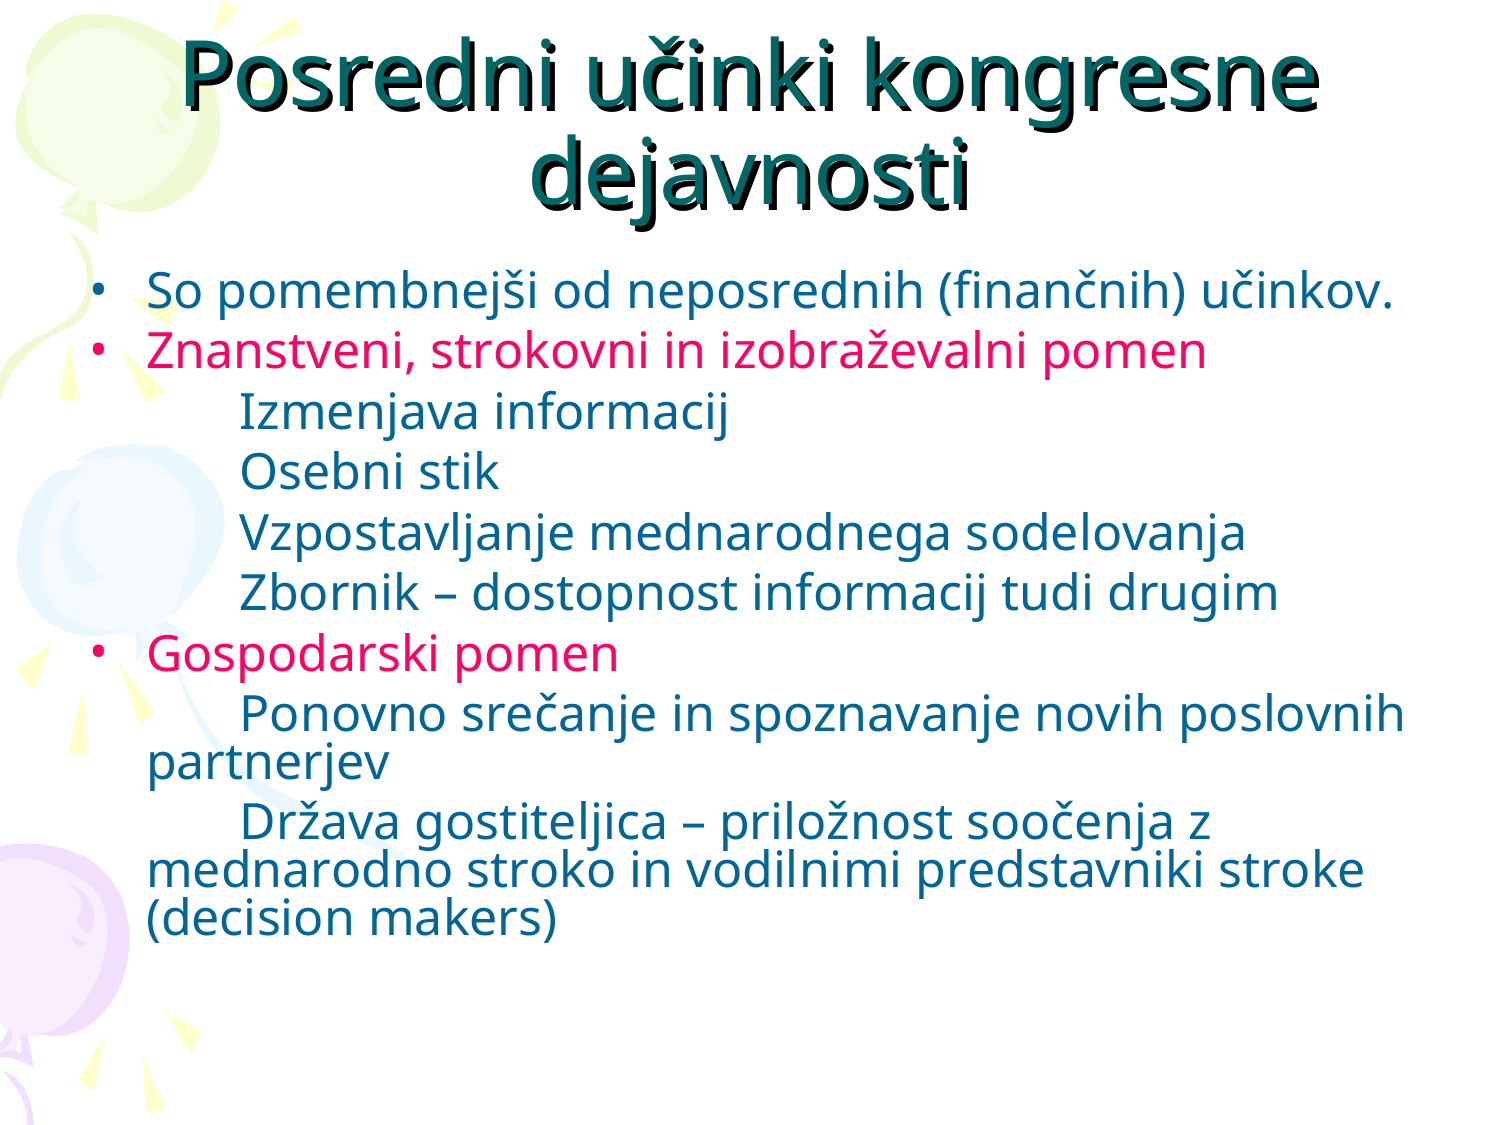

# Posredni učinki kongresne dejavnosti
So pomembnejši od neposrednih (finančnih) učinkov.
Znanstveni, strokovni in izobraževalni pomen
		Izmenjava informacij
		Osebni stik
		Vzpostavljanje mednarodnega sodelovanja
		Zbornik – dostopnost informacij tudi drugim
Gospodarski pomen
		Ponovno srečanje in spoznavanje novih poslovnih partnerjev
		Država gostiteljica – priložnost soočenja z mednarodno stroko in vodilnimi predstavniki stroke (decision makers)